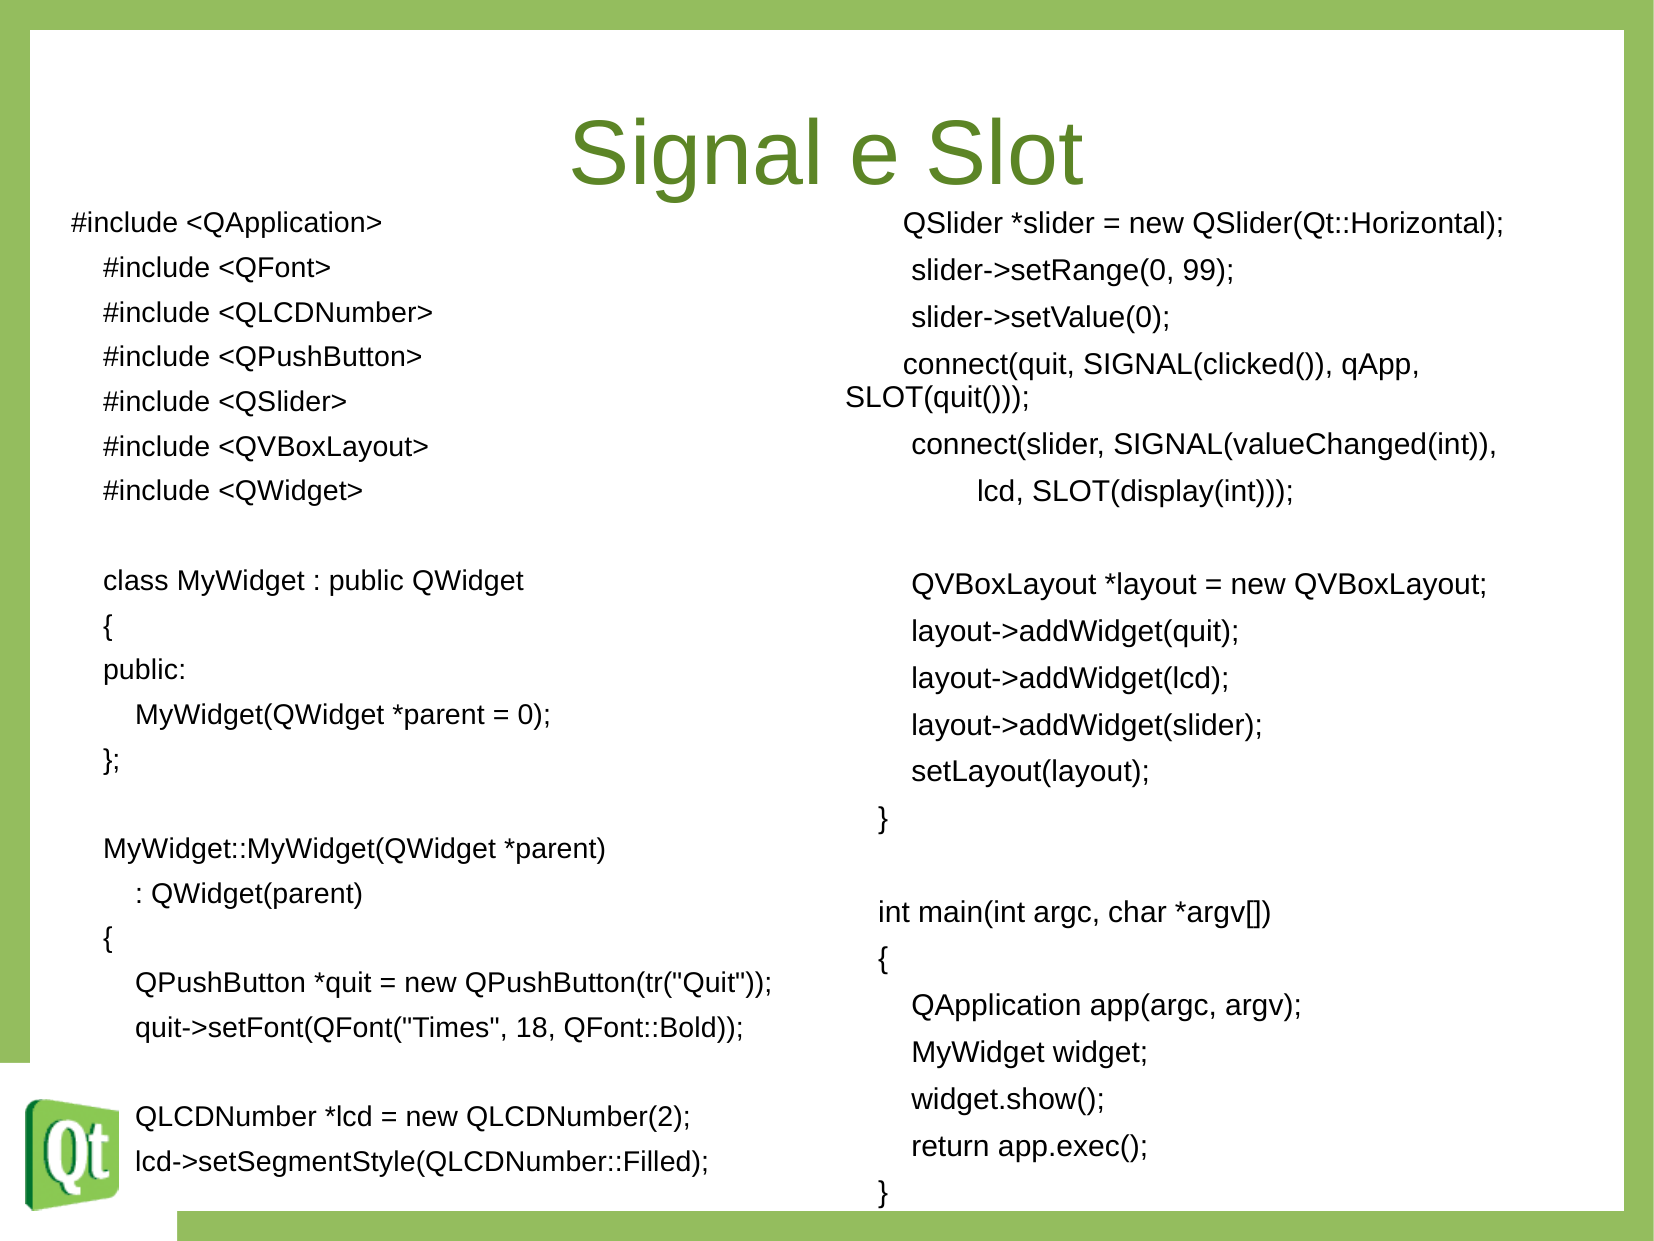

# Signal e Slot
#include <QApplication>
 #include <QFont>
 #include <QLCDNumber>
 #include <QPushButton>
 #include <QSlider>
 #include <QVBoxLayout>
 #include <QWidget>
 class MyWidget : public QWidget
 {
 public:
 MyWidget(QWidget *parent = 0);
 };
 MyWidget::MyWidget(QWidget *parent)
 : QWidget(parent)
 {
 QPushButton *quit = new QPushButton(tr("Quit"));
 quit->setFont(QFont("Times", 18, QFont::Bold));
 QLCDNumber *lcd = new QLCDNumber(2);
 lcd->setSegmentStyle(QLCDNumber::Filled);
 QSlider *slider = new QSlider(Qt::Horizontal);
 slider->setRange(0, 99);
 slider->setValue(0);
 connect(quit, SIGNAL(clicked()), qApp, SLOT(quit()));
 connect(slider, SIGNAL(valueChanged(int)),
 lcd, SLOT(display(int)));
 QVBoxLayout *layout = new QVBoxLayout;
 layout->addWidget(quit);
 layout->addWidget(lcd);
 layout->addWidget(slider);
 setLayout(layout);
 }
 int main(int argc, char *argv[])
 {
 QApplication app(argc, argv);
 MyWidget widget;
 widget.show();
 return app.exec();
 }